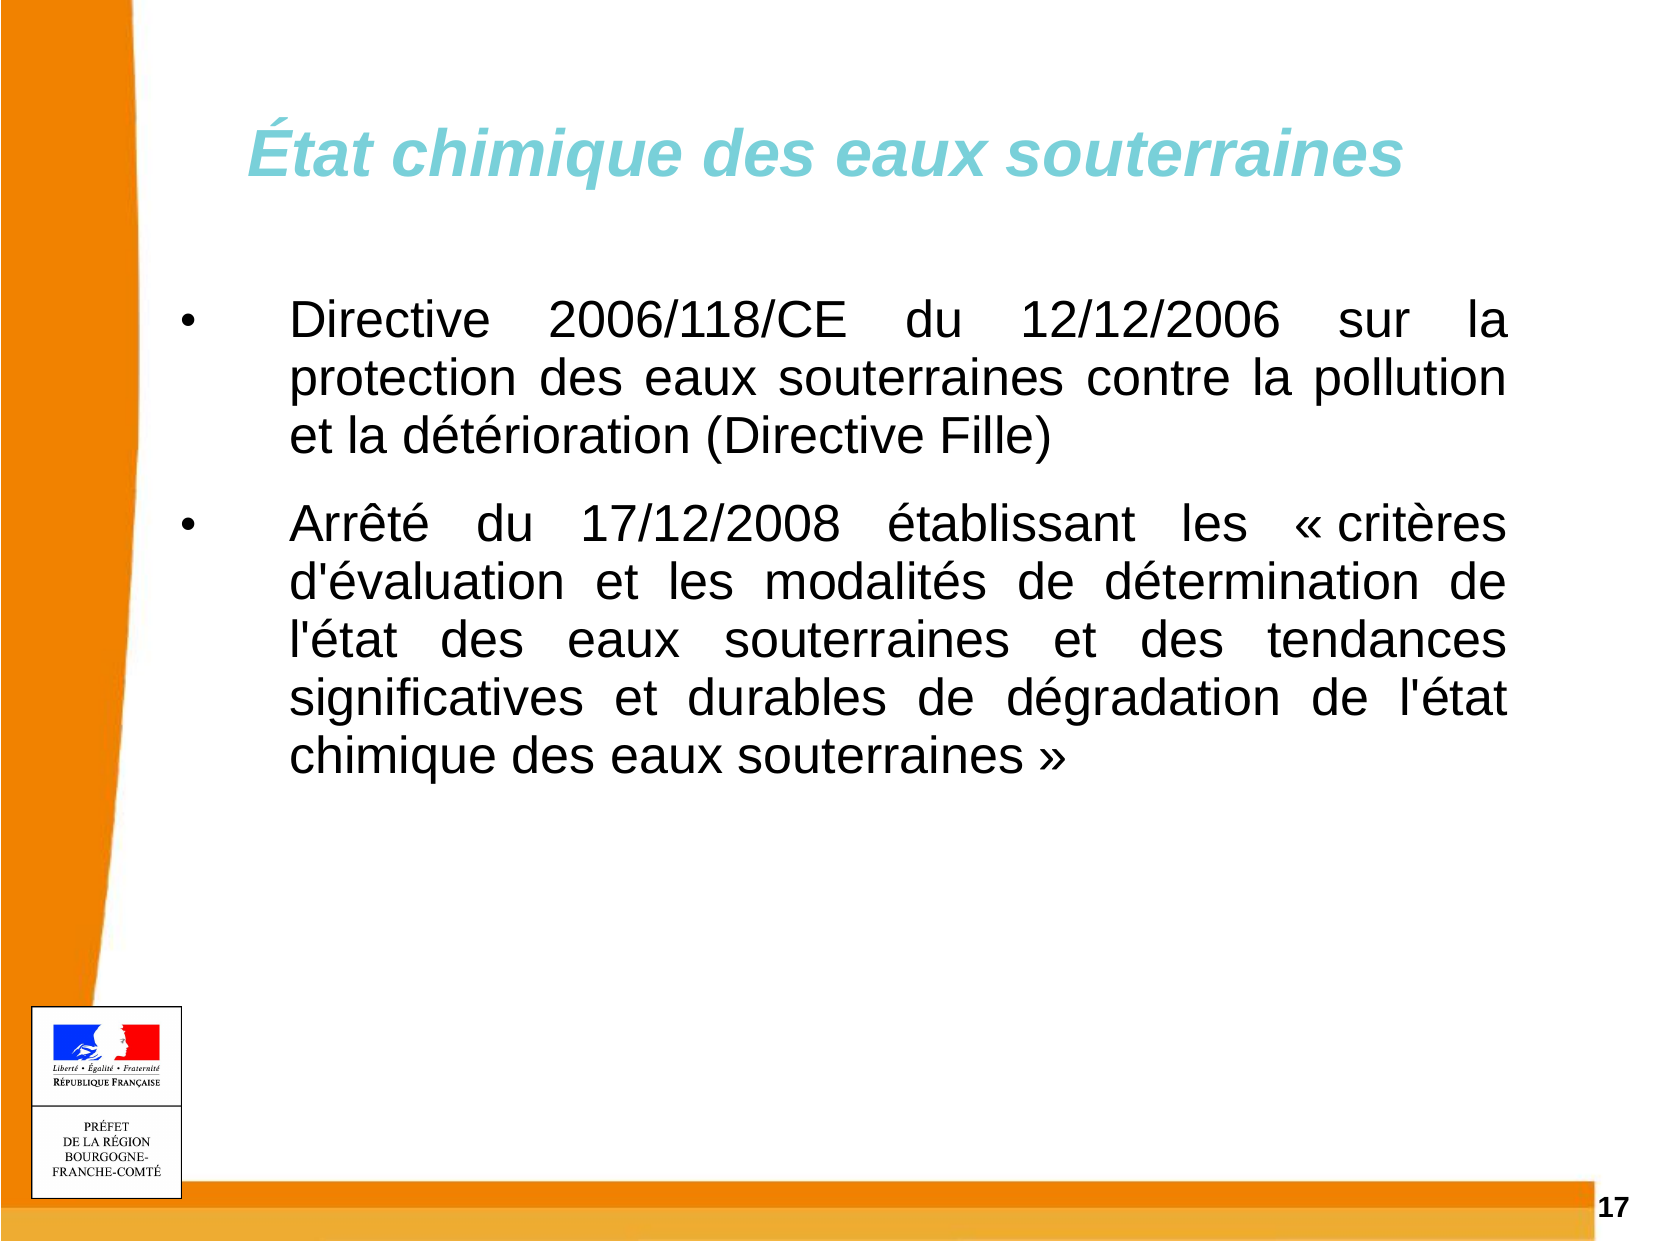

# État chimique des eaux souterraines
•	Directive 2006/118/CE du 12/12/2006 sur la protection des eaux souterraines contre la pollution et la détérioration (Directive Fille)
•	Arrêté du 17/12/2008 établissant les « critères d'évaluation et les modalités de détermination de l'état des eaux souterraines et des tendances significatives et durables de dégradation de l'état chimique des eaux souterraines »
17